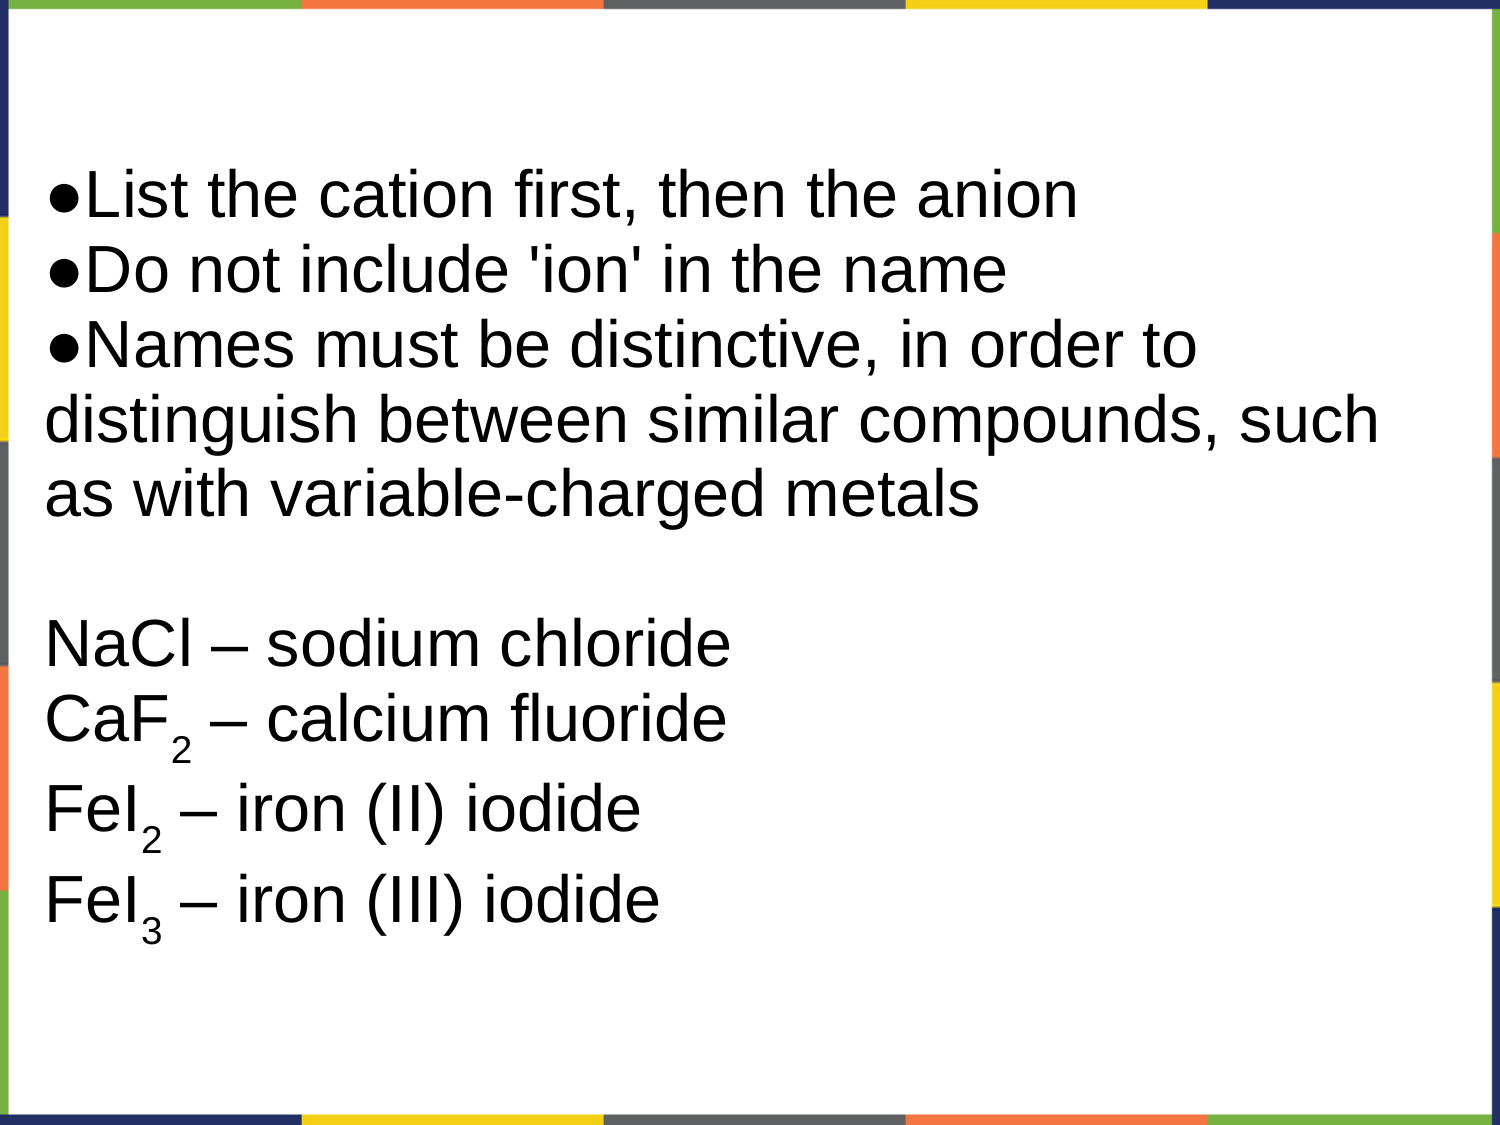

●List the cation first, then the anion
●Do not include 'ion' in the name
●Names must be distinctive, in order to distinguish between similar compounds, such as with variable-charged metals
NaCl – sodium chloride
CaF2 – calcium fluoride
FeI2 – iron (II) iodide
FeI3 – iron (III) iodide